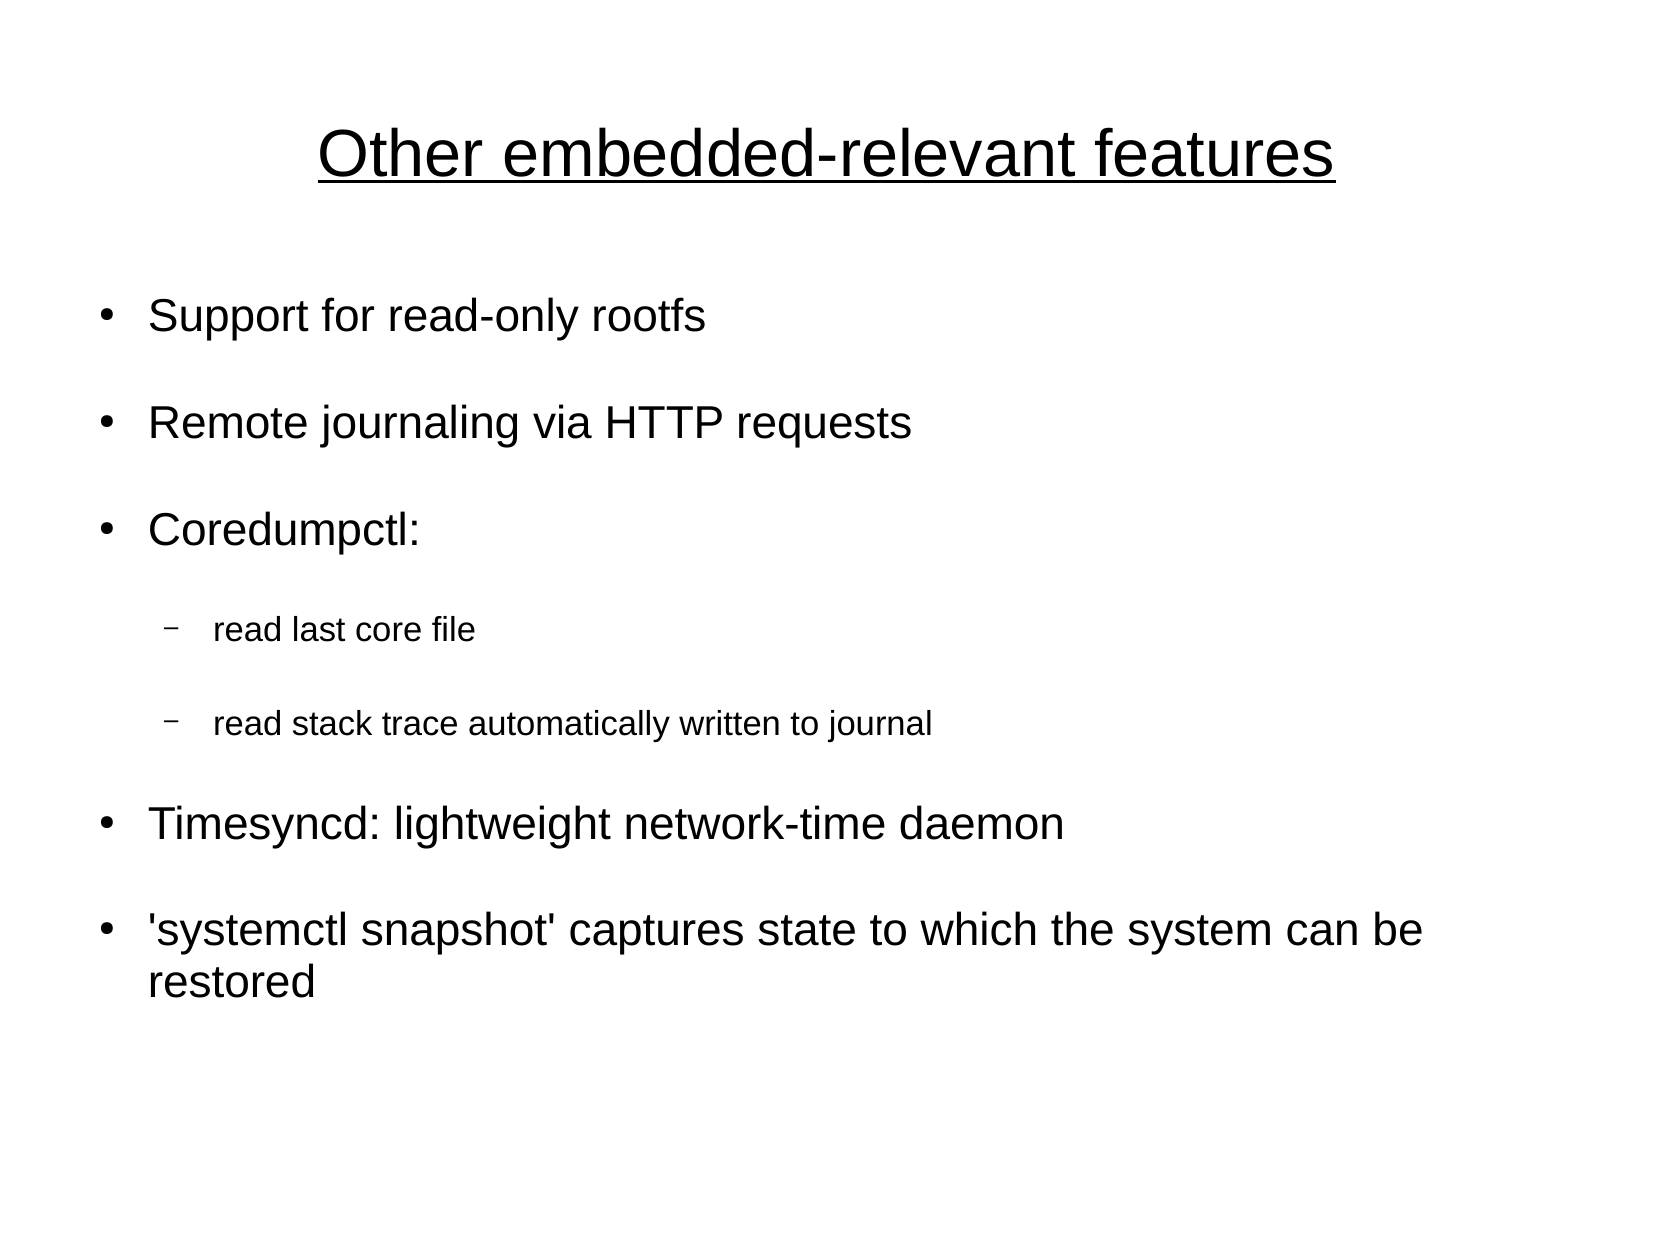

# Other embedded-relevant features
Support for read-only rootfs
Remote journaling via HTTP requests
Coredumpctl:
read last core file
read stack trace automatically written to journal
Timesyncd: lightweight network-time daemon
'systemctl snapshot' captures state to which the system can be restored